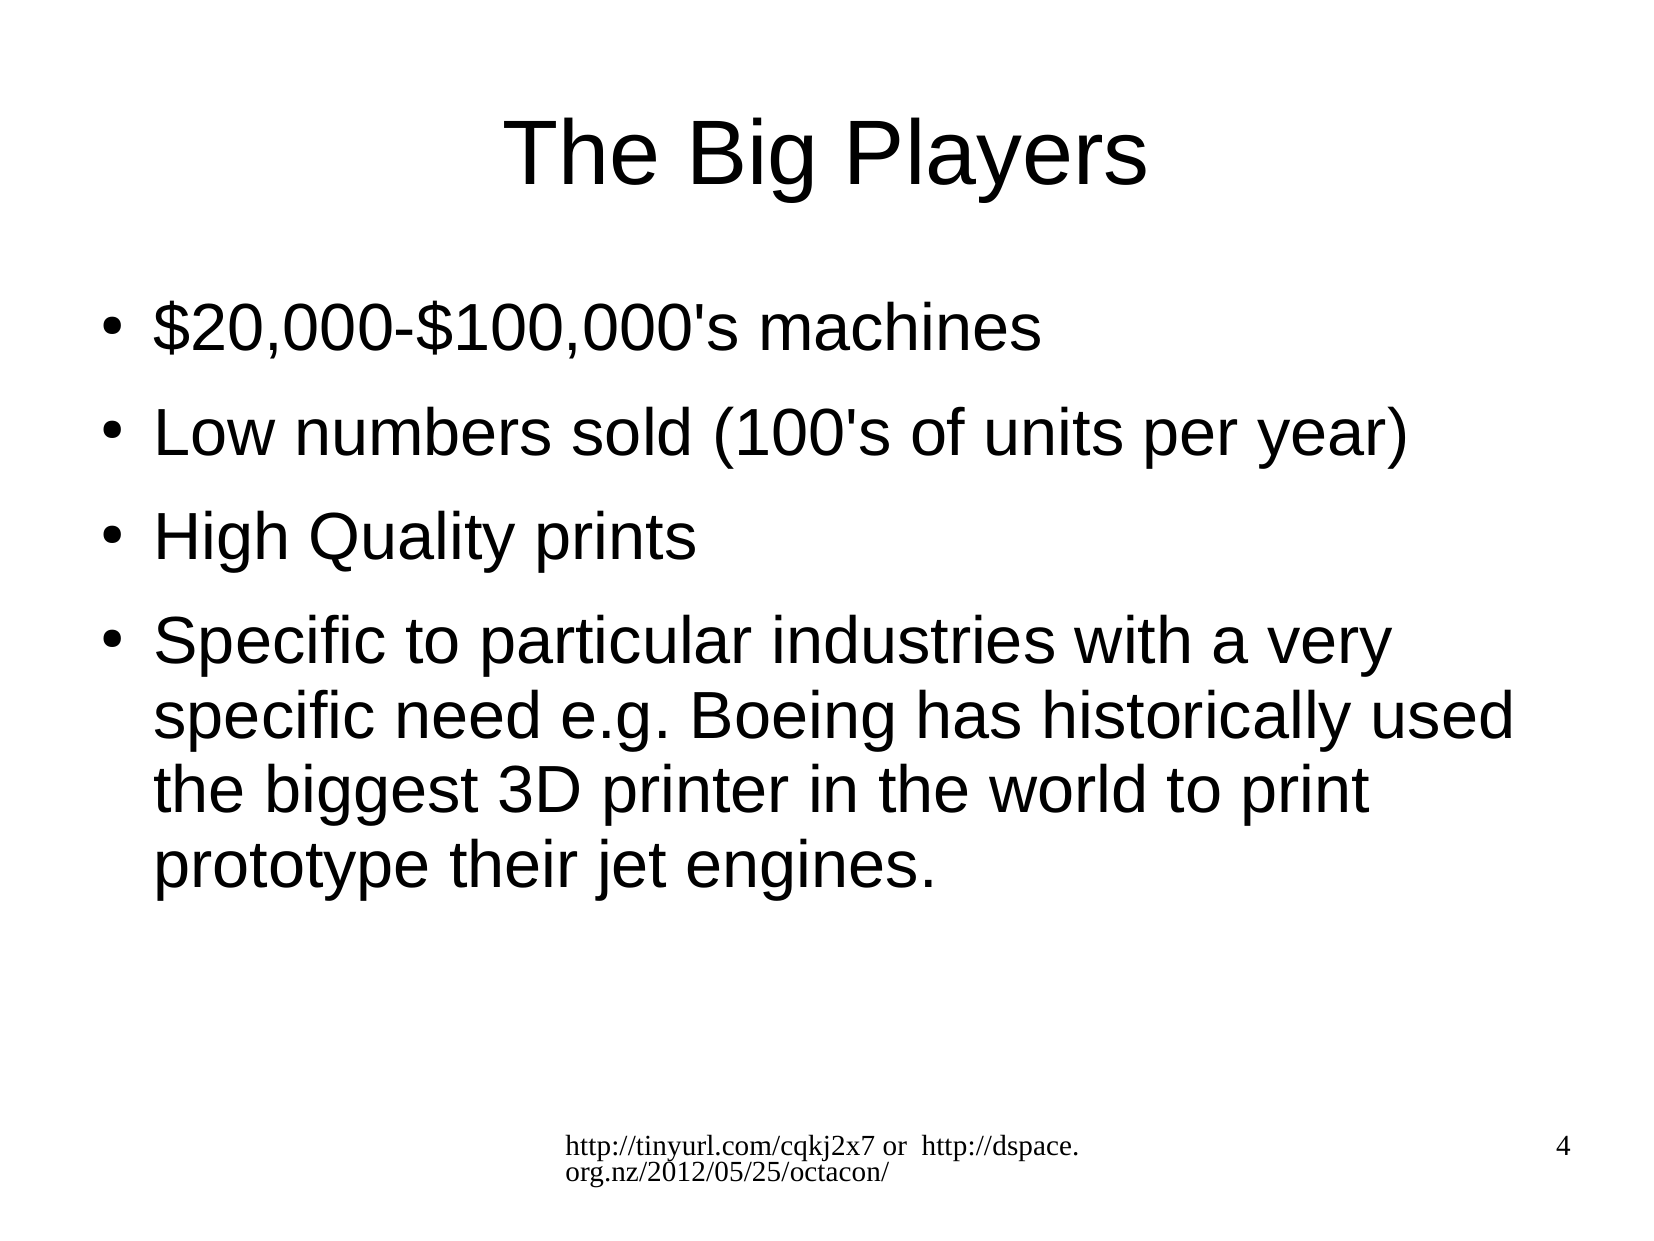

# The Big Players
$20,000-$100,000's machines
Low numbers sold (100's of units per year)
High Quality prints
Specific to particular industries with a very specific need e.g. Boeing has historically used the biggest 3D printer in the world to print prototype their jet engines.
http://tinyurl.com/cqkj2x7 or http://dspace.org.nz/2012/05/25/octacon/
4